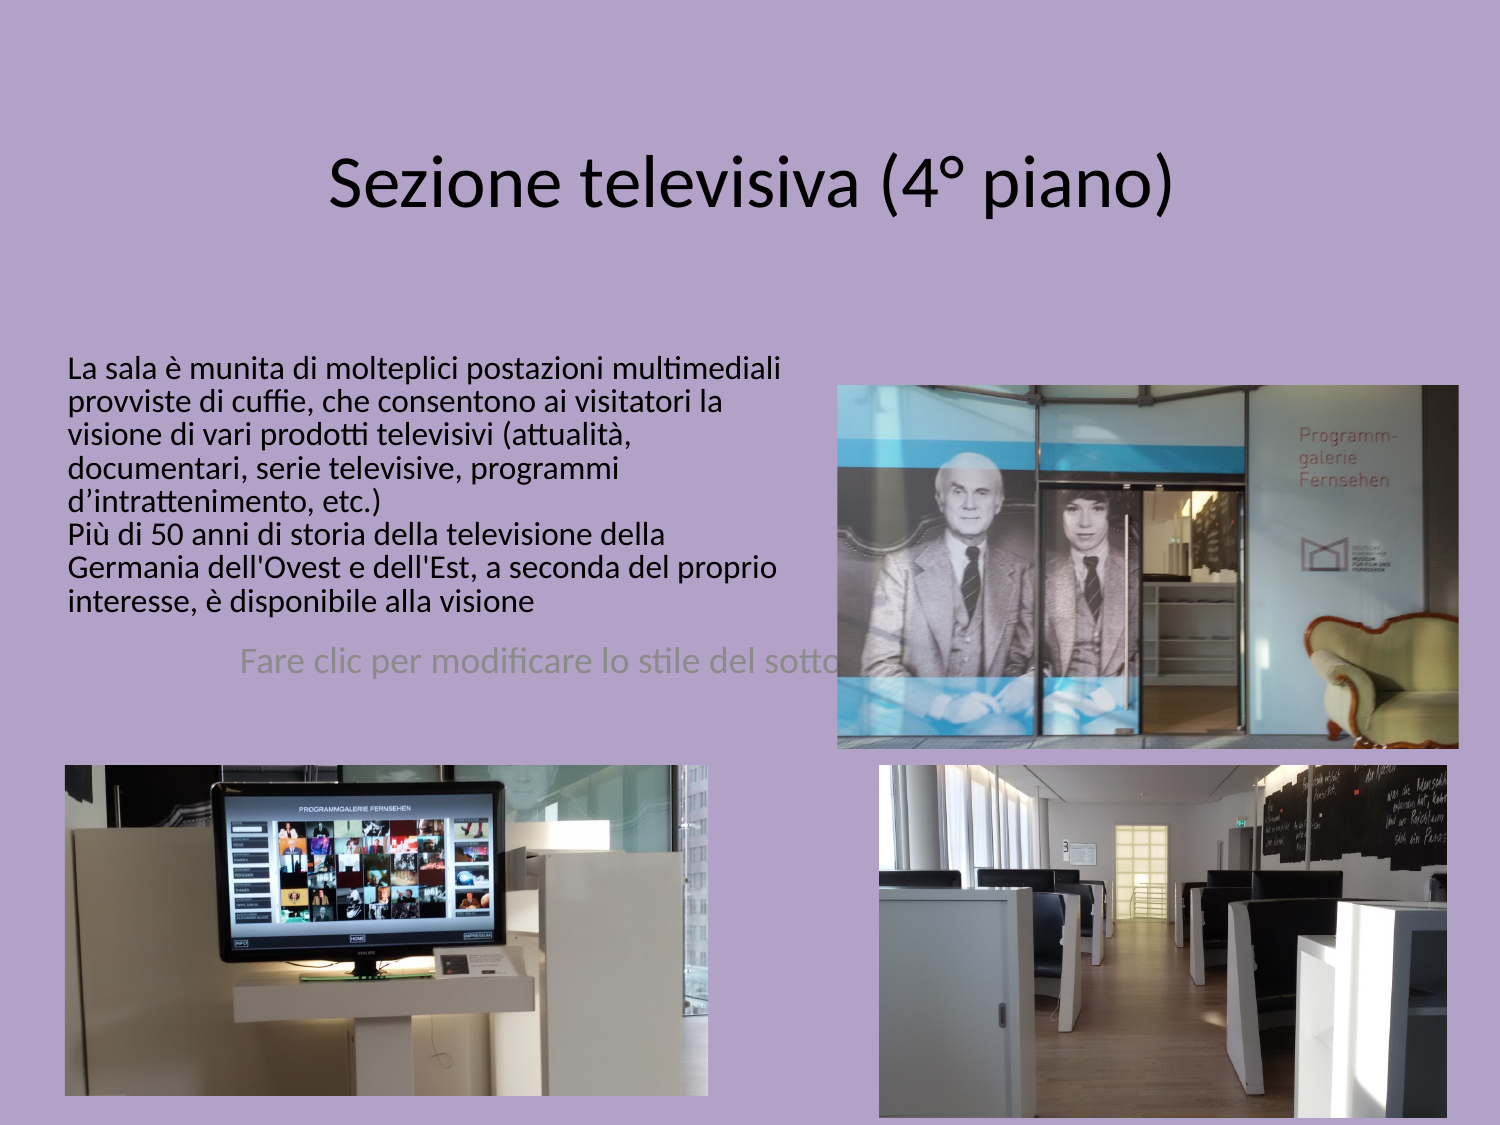

# Sezione televisiva (4° piano)
La sala è munita di molteplici postazioni multimediali provviste di cuffie, che consentono ai visitatori la visione di vari prodotti televisivi (attualità, documentari, serie televisive, programmi d’intrattenimento, etc.)
Più di 50 anni di storia della televisione della Germania dell'Ovest e dell'Est, a seconda del proprio interesse, è disponibile alla visione